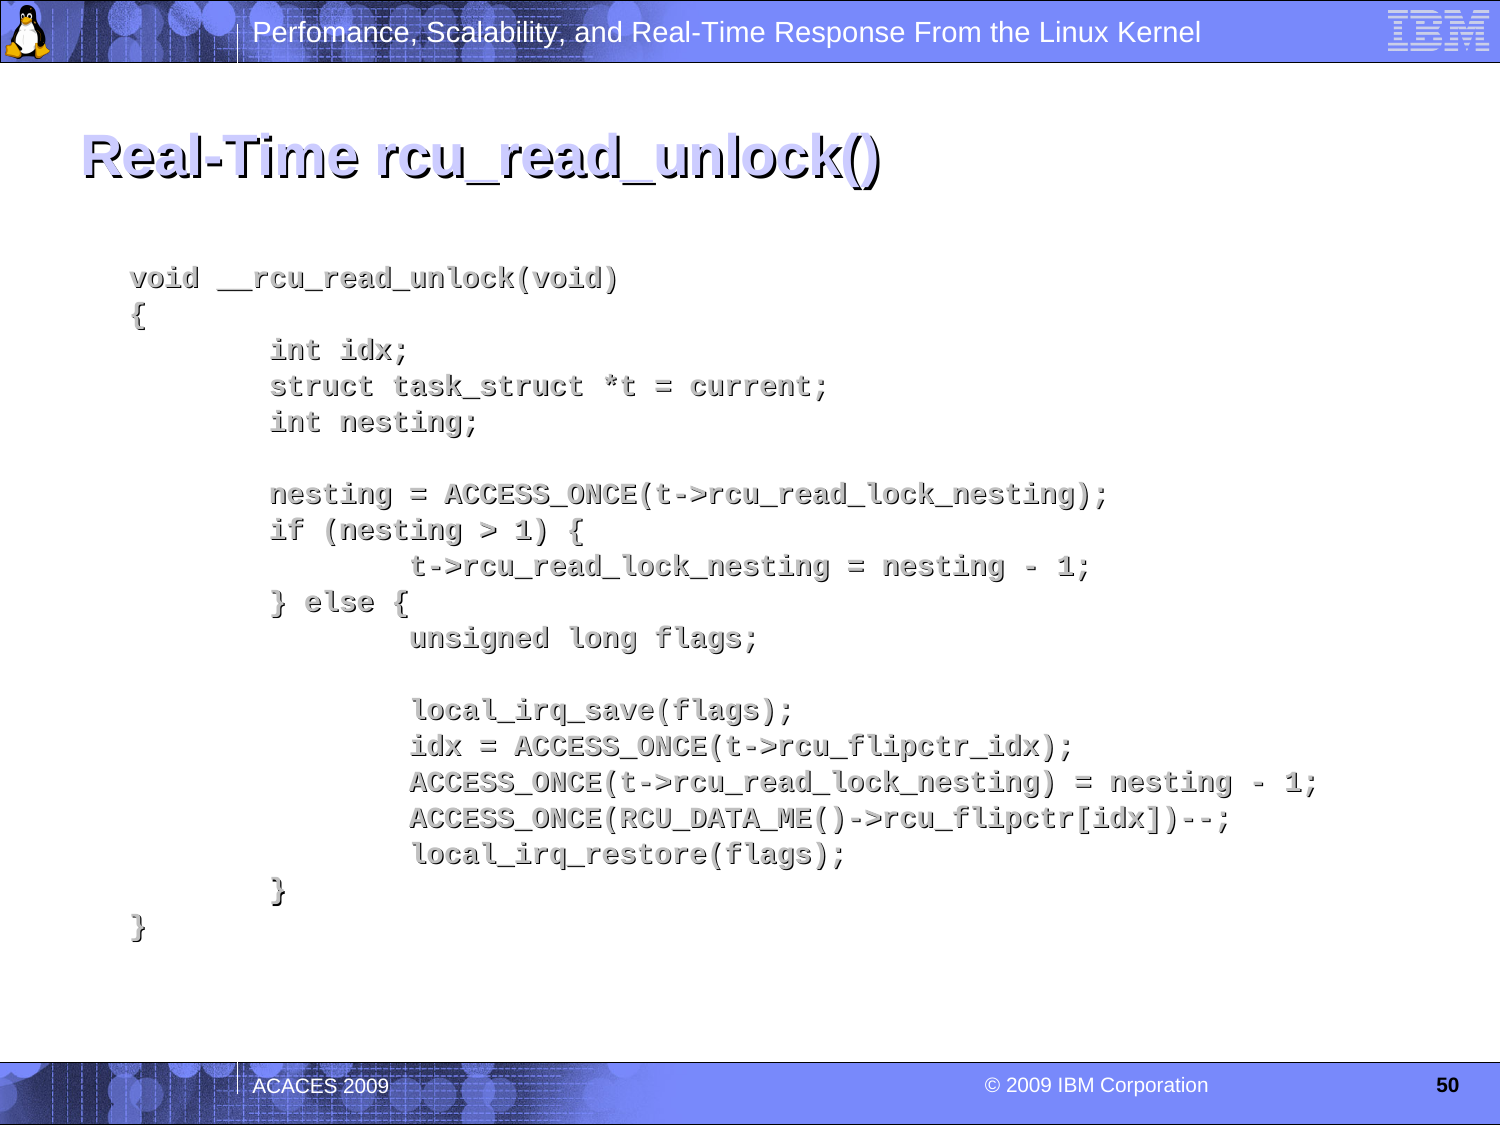

# Real-Time rcu_read_unlock()
void __rcu_read_unlock(void)
{
 int idx;
 struct task_struct *t = current;
 int nesting;
 nesting = ACCESS_ONCE(t->rcu_read_lock_nesting);
 if (nesting > 1) {
 t->rcu_read_lock_nesting = nesting - 1;
 } else {
 unsigned long flags;
 local_irq_save(flags);
 idx = ACCESS_ONCE(t->rcu_flipctr_idx);
 ACCESS_ONCE(t->rcu_read_lock_nesting) = nesting - 1;
 ACCESS_ONCE(RCU_DATA_ME()->rcu_flipctr[idx])--;
 local_irq_restore(flags);
 }
}
50